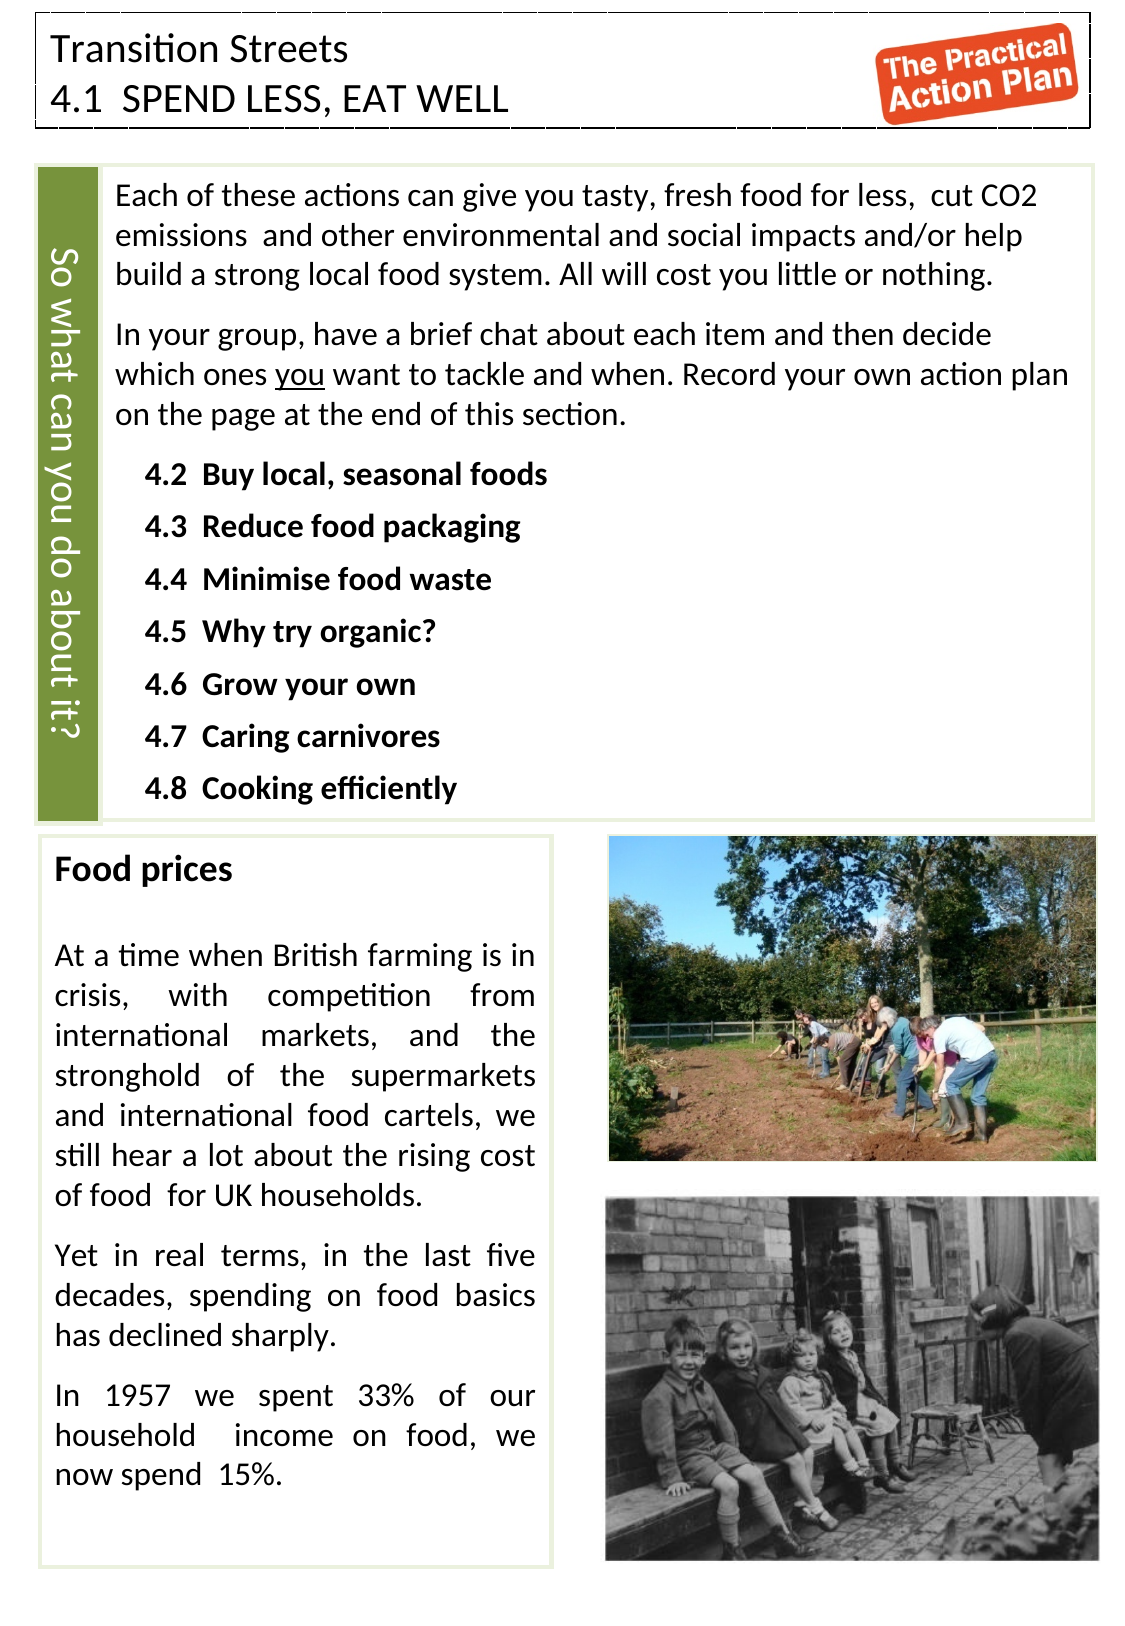

Transition Streets
4.1 SPEND LESS, EAT WELL
So what can you do about it?
Each of these actions can give you tasty, fresh food for less, cut CO2 emissions and other environmental and social impacts and/or help build a strong local food system. All will cost you little or nothing.
In your group, have a brief chat about each item and then decide which ones you want to tackle and when. Record your own action plan on the page at the end of this section.
4.2 Buy local, seasonal foods
4.3 Reduce food packaging
4.4 Minimise food waste
4.5 Why try organic?
4.6 Grow your own
4.7 Caring carnivores
4.8 Cooking efficiently
Food prices
At a time when British farming is in crisis, with competition from international markets, and the stronghold of the supermarkets and international food cartels, we still hear a lot about the rising cost of food for UK households.
Yet in real terms, in the last five decades, spending on food basics has declined sharply.
In 1957 we spent 33% of our household income on food, we now spend 15%.